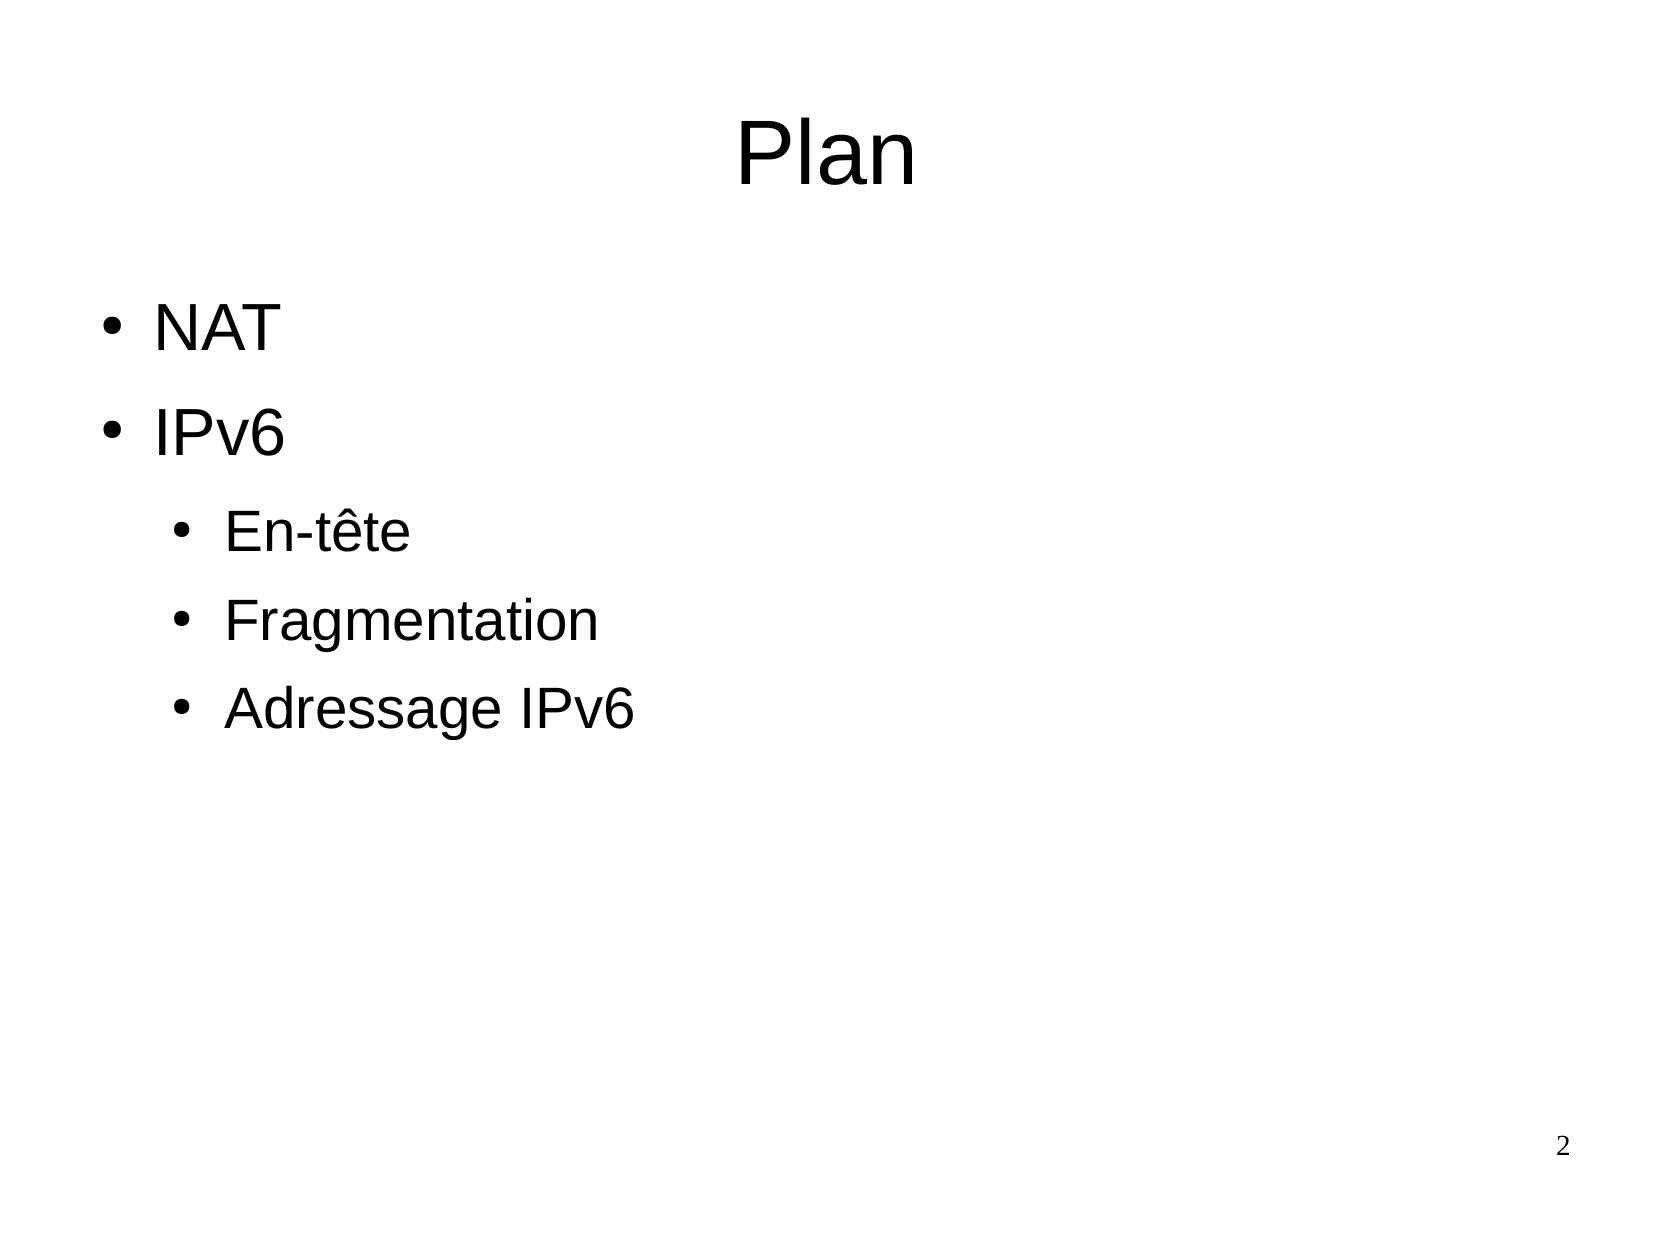

# Plan
NAT
IPv6
En-tête
Fragmentation
Adressage IPv6
2